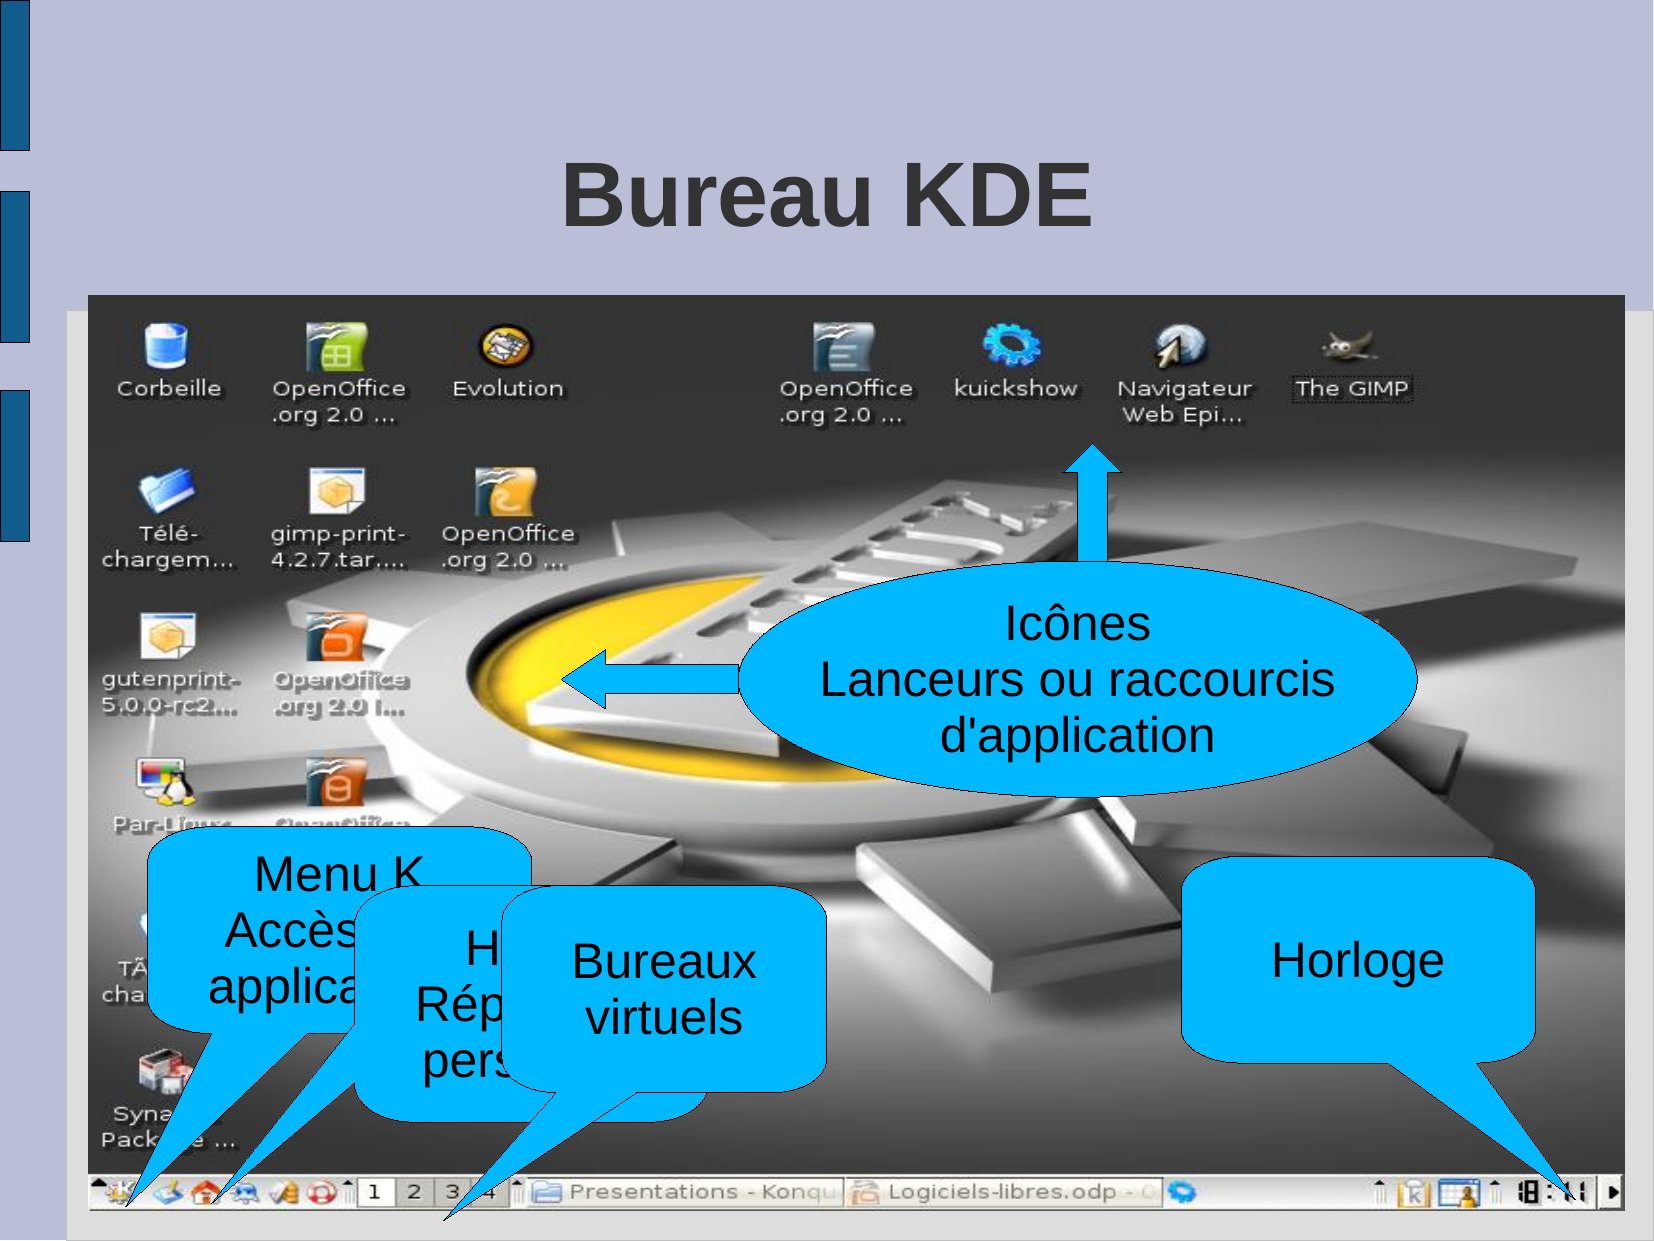

# Bureau KDE
Icônes
Lanceurs ou raccourcis
d'application
Menu K
Accès aux
applications
Horloge
Home
Répertoire
personnel
Bureaux
virtuels